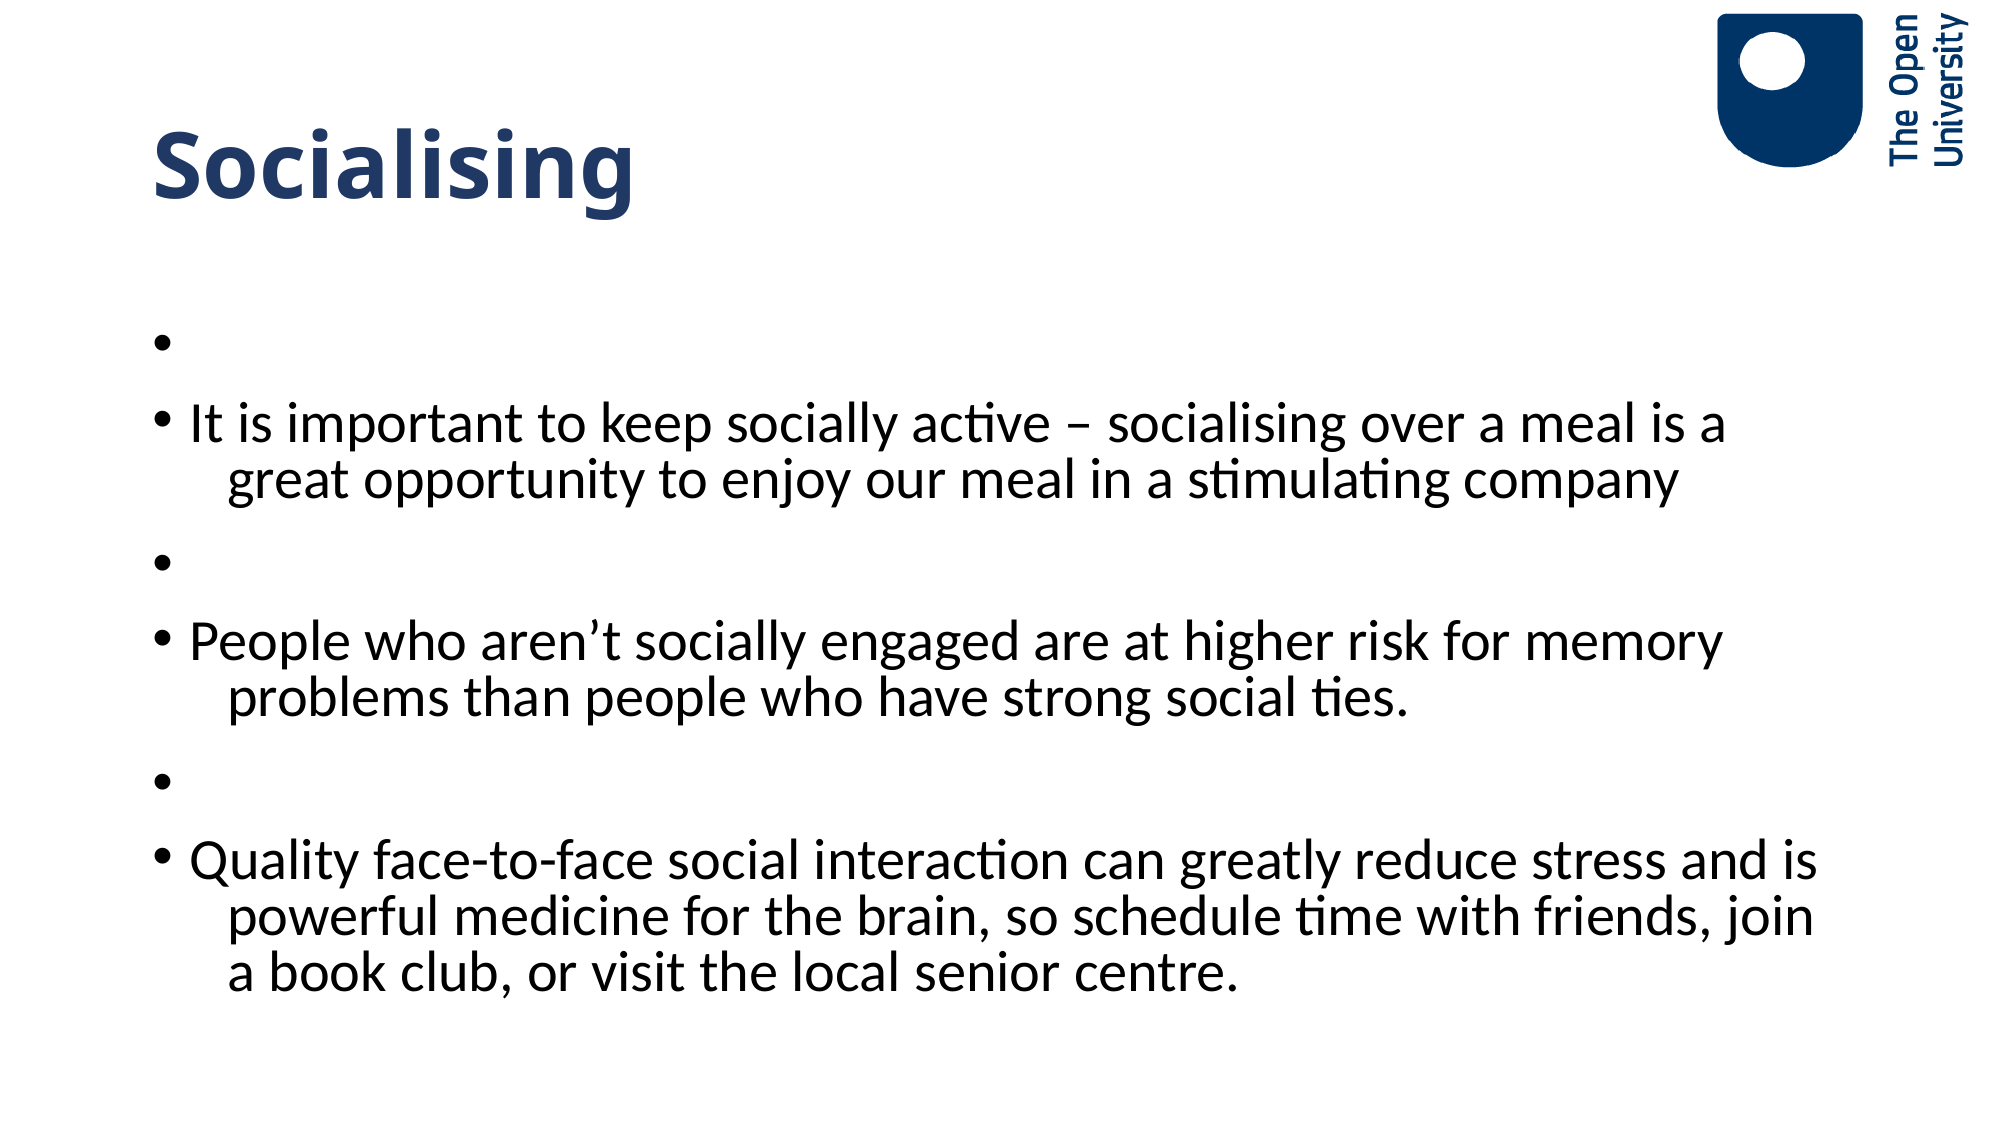

# Socialising
It is important to keep socially active – socialising over a meal is a great opportunity to enjoy our meal in a stimulating company
People who aren’t socially engaged are at higher risk for memory problems than people who have strong social ties.
Quality face-to-face social interaction can greatly reduce stress and is powerful medicine for the brain, so schedule time with friends, join a book club, or visit the local senior centre.